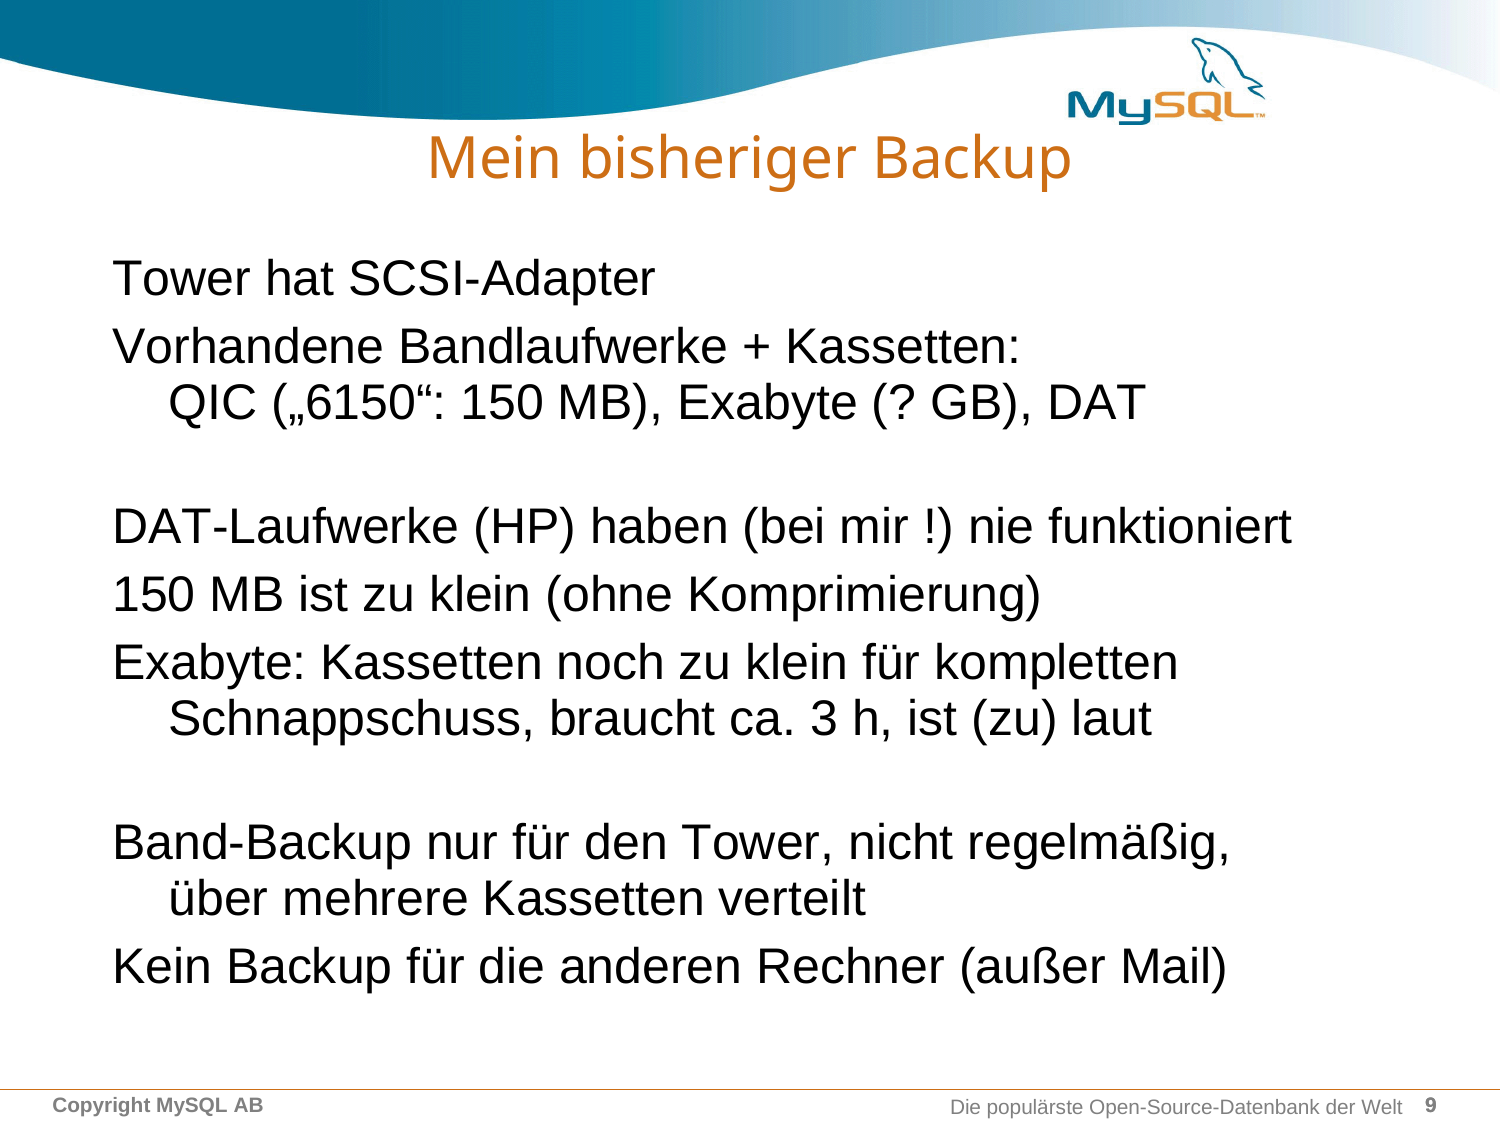

# Mein bisheriger Backup
Tower hat SCSI-Adapter
Vorhandene Bandlaufwerke + Kassetten:
QIC („6150“: 150 MB), Exabyte (? GB), DAT
DAT-Laufwerke (HP) haben (bei mir !) nie funktioniert
150 MB ist zu klein (ohne Komprimierung)
Exabyte: Kassetten noch zu klein für kompletten Schnappschuss, braucht ca. 3 h, ist (zu) laut
Band-Backup nur für den Tower, nicht regelmäßig,
über mehrere Kassetten verteilt
Kein Backup für die anderen Rechner (außer Mail)